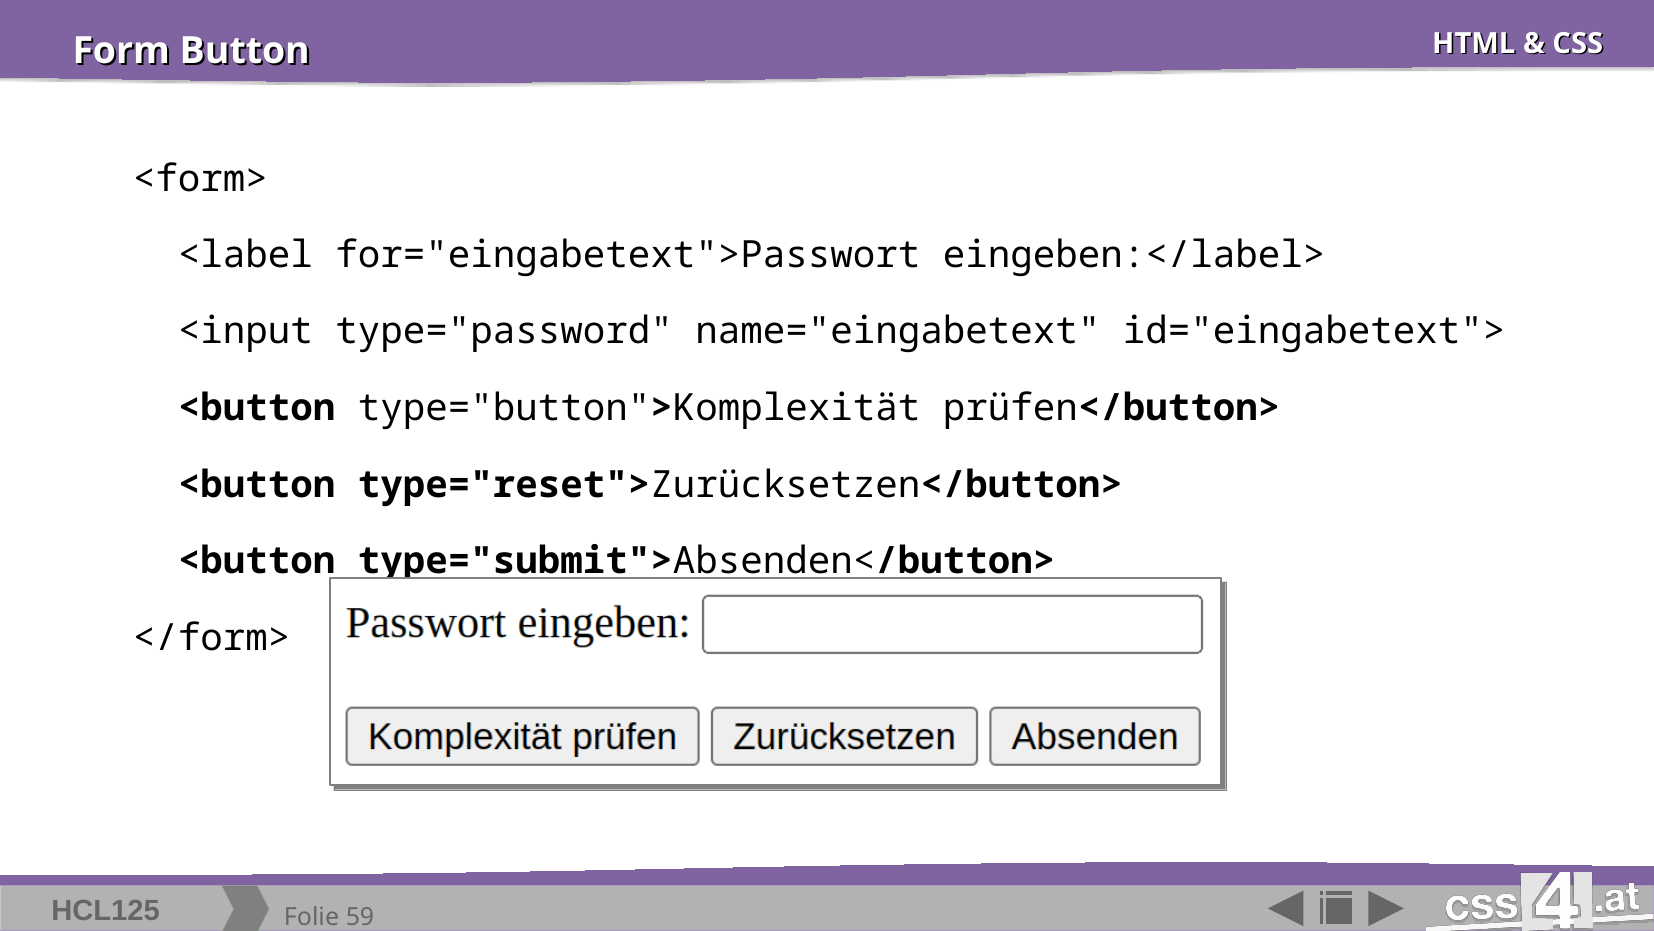

HTML & CSS
Form Button
<form>
 <label for="eingabetext">Passwort eingeben:</label>
 <input type="password" name="eingabetext" id="eingabetext">
 <button type="button">Komplexität prüfen</button>
 <button type="reset">Zurücksetzen</button>
 <button type="submit">Absenden</button>
</form>
HCL125
Folie